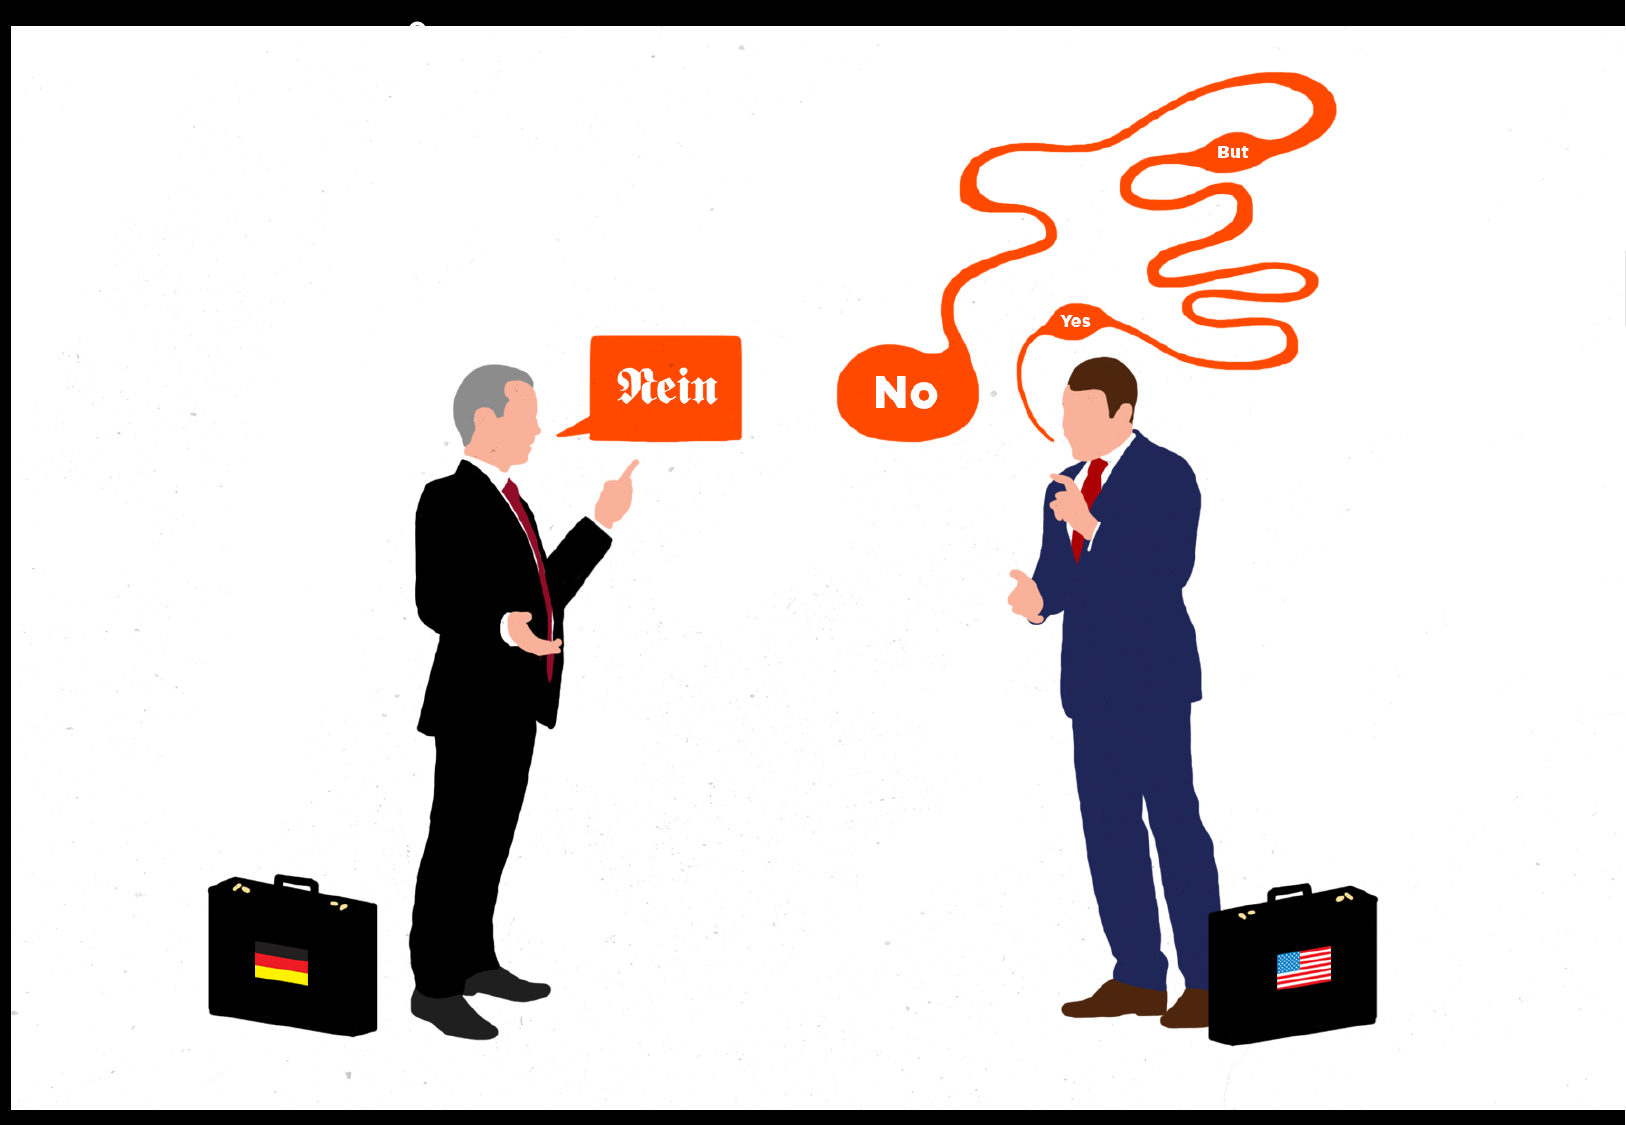

Låg
Hög
Få ord som väljs med omsorg
Nyanserade, indirekta & subtila ord
Se bakom orden - lyssna,tolka
Exakt, tydligt och rakt budskap
Säger det man menar
Kontextuella ledtrådar
I know you think you understand what you thought I said
But I'm not sure you realize that what you heard is not what I meant. Alan Greenspan
10:10